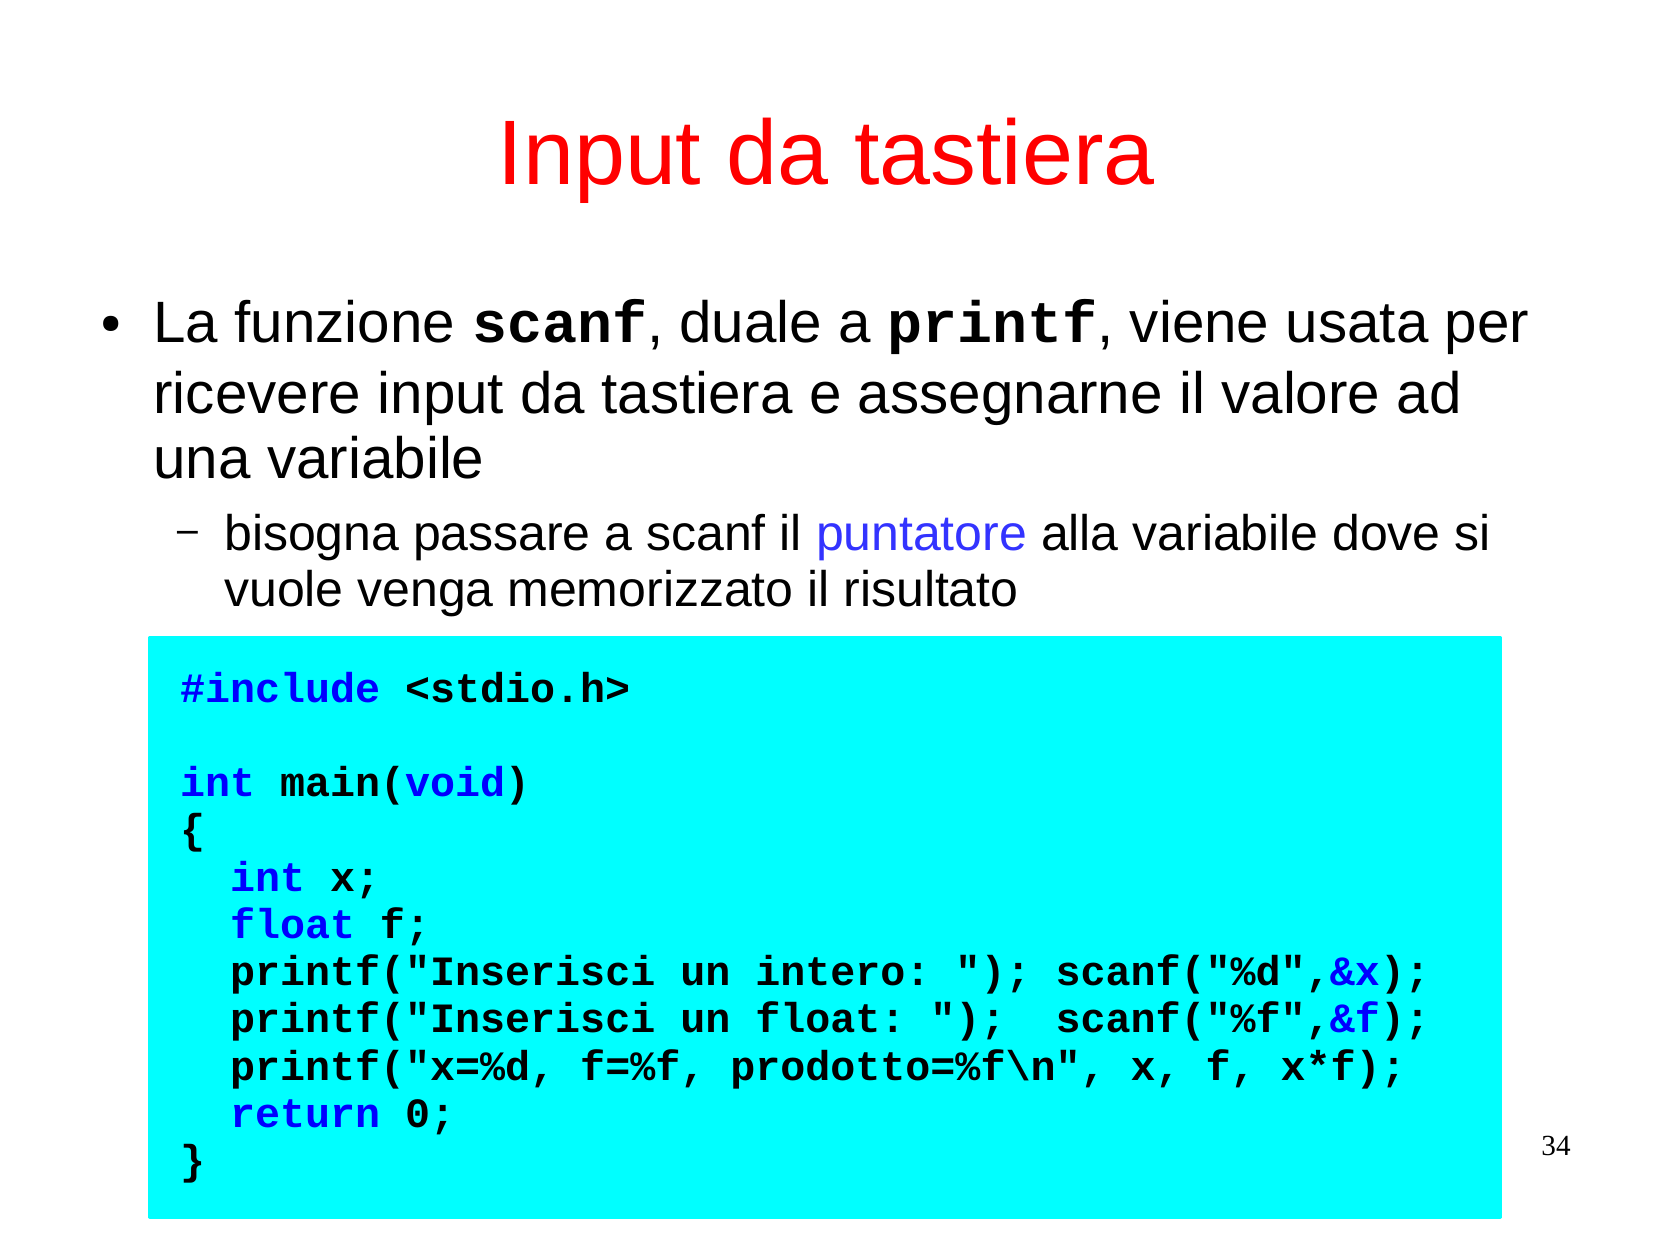

# Input da tastiera
La funzione scanf, duale a printf, viene usata per ricevere input da tastiera e assegnarne il valore ad una variabile
bisogna passare a scanf il puntatore alla variabile dove si vuole venga memorizzato il risultato
#include <stdio.h>
int main(void)
{
 int x;
 float f;
 printf("Inserisci un intero: "); scanf("%d",&x);
 printf("Inserisci un float: "); scanf("%f",&f);
 printf("x=%d, f=%f, prodotto=%f\n", x, f, x*f);
 return 0;
}
Linguaggio C - puntatori
34